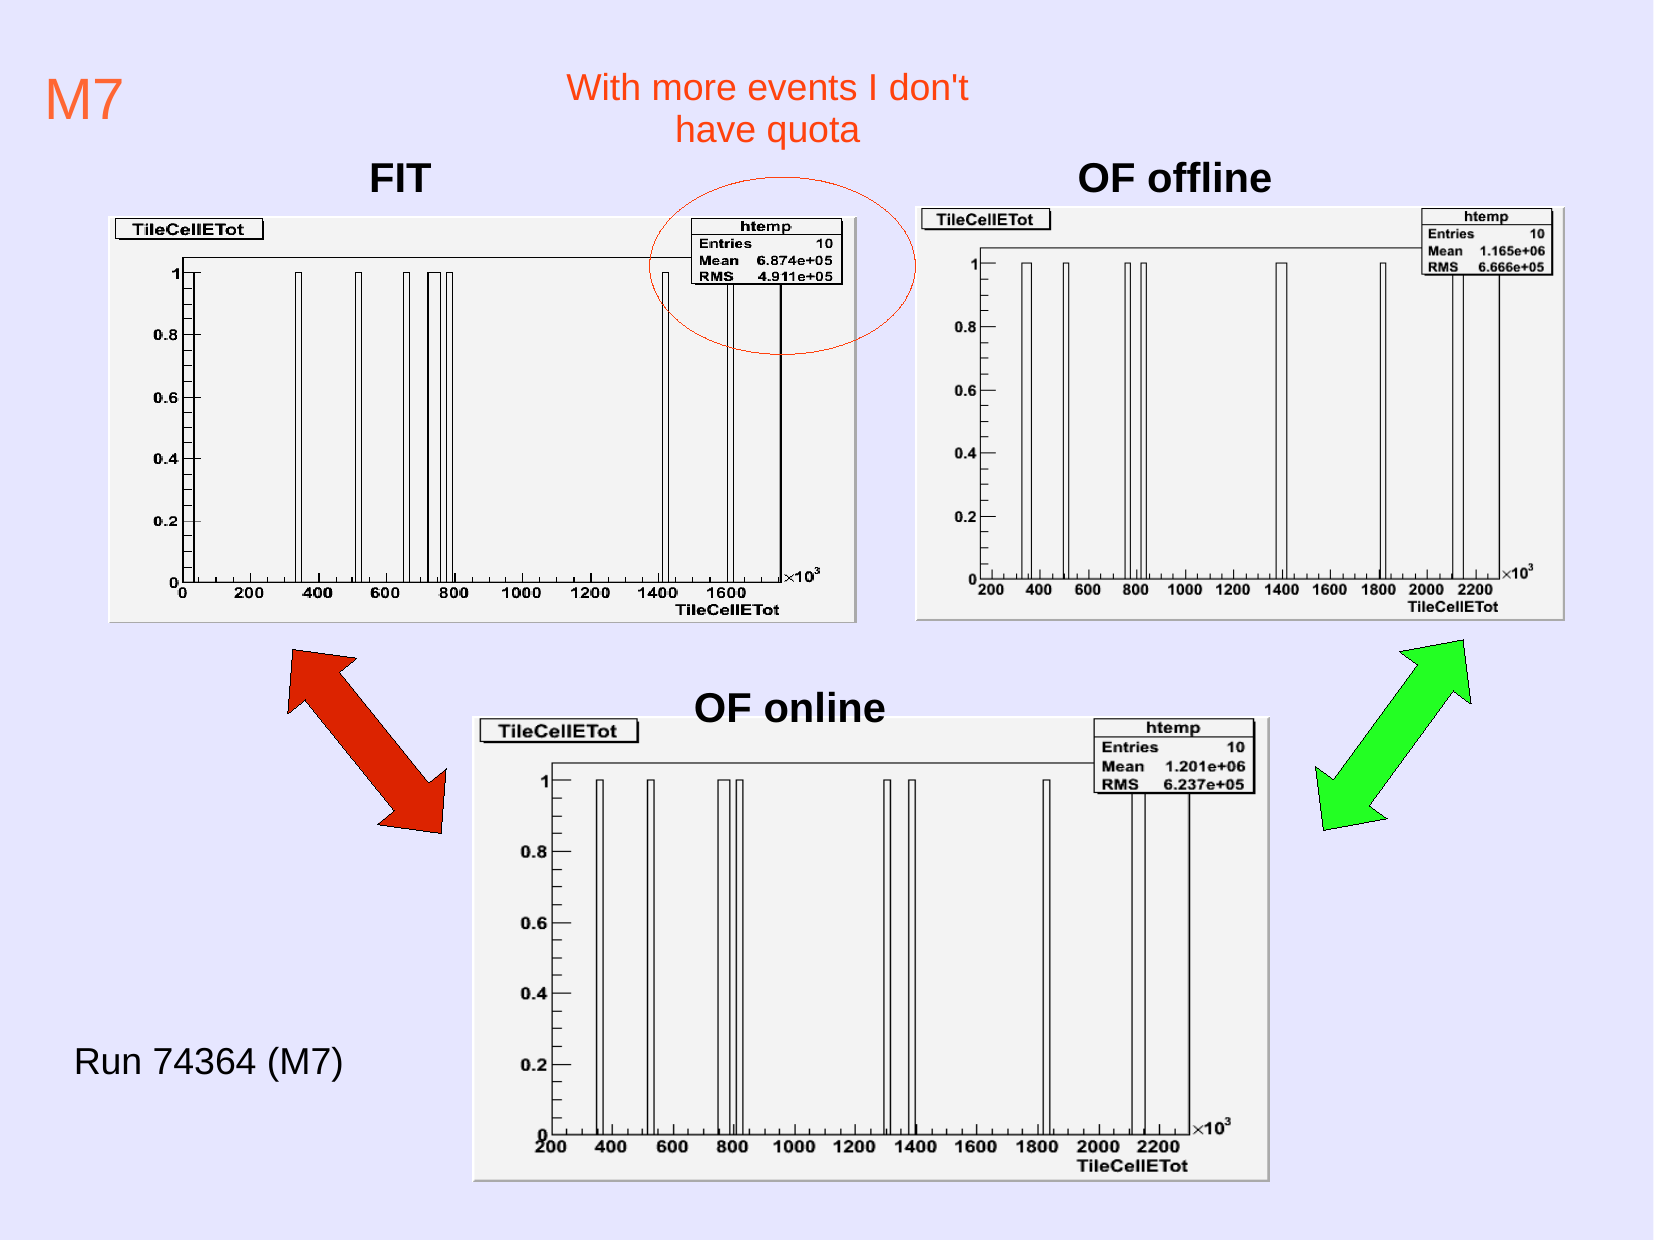

M7
With more events I don't have quota
FIT
OF offline
OF online
Run 74364 (M7)